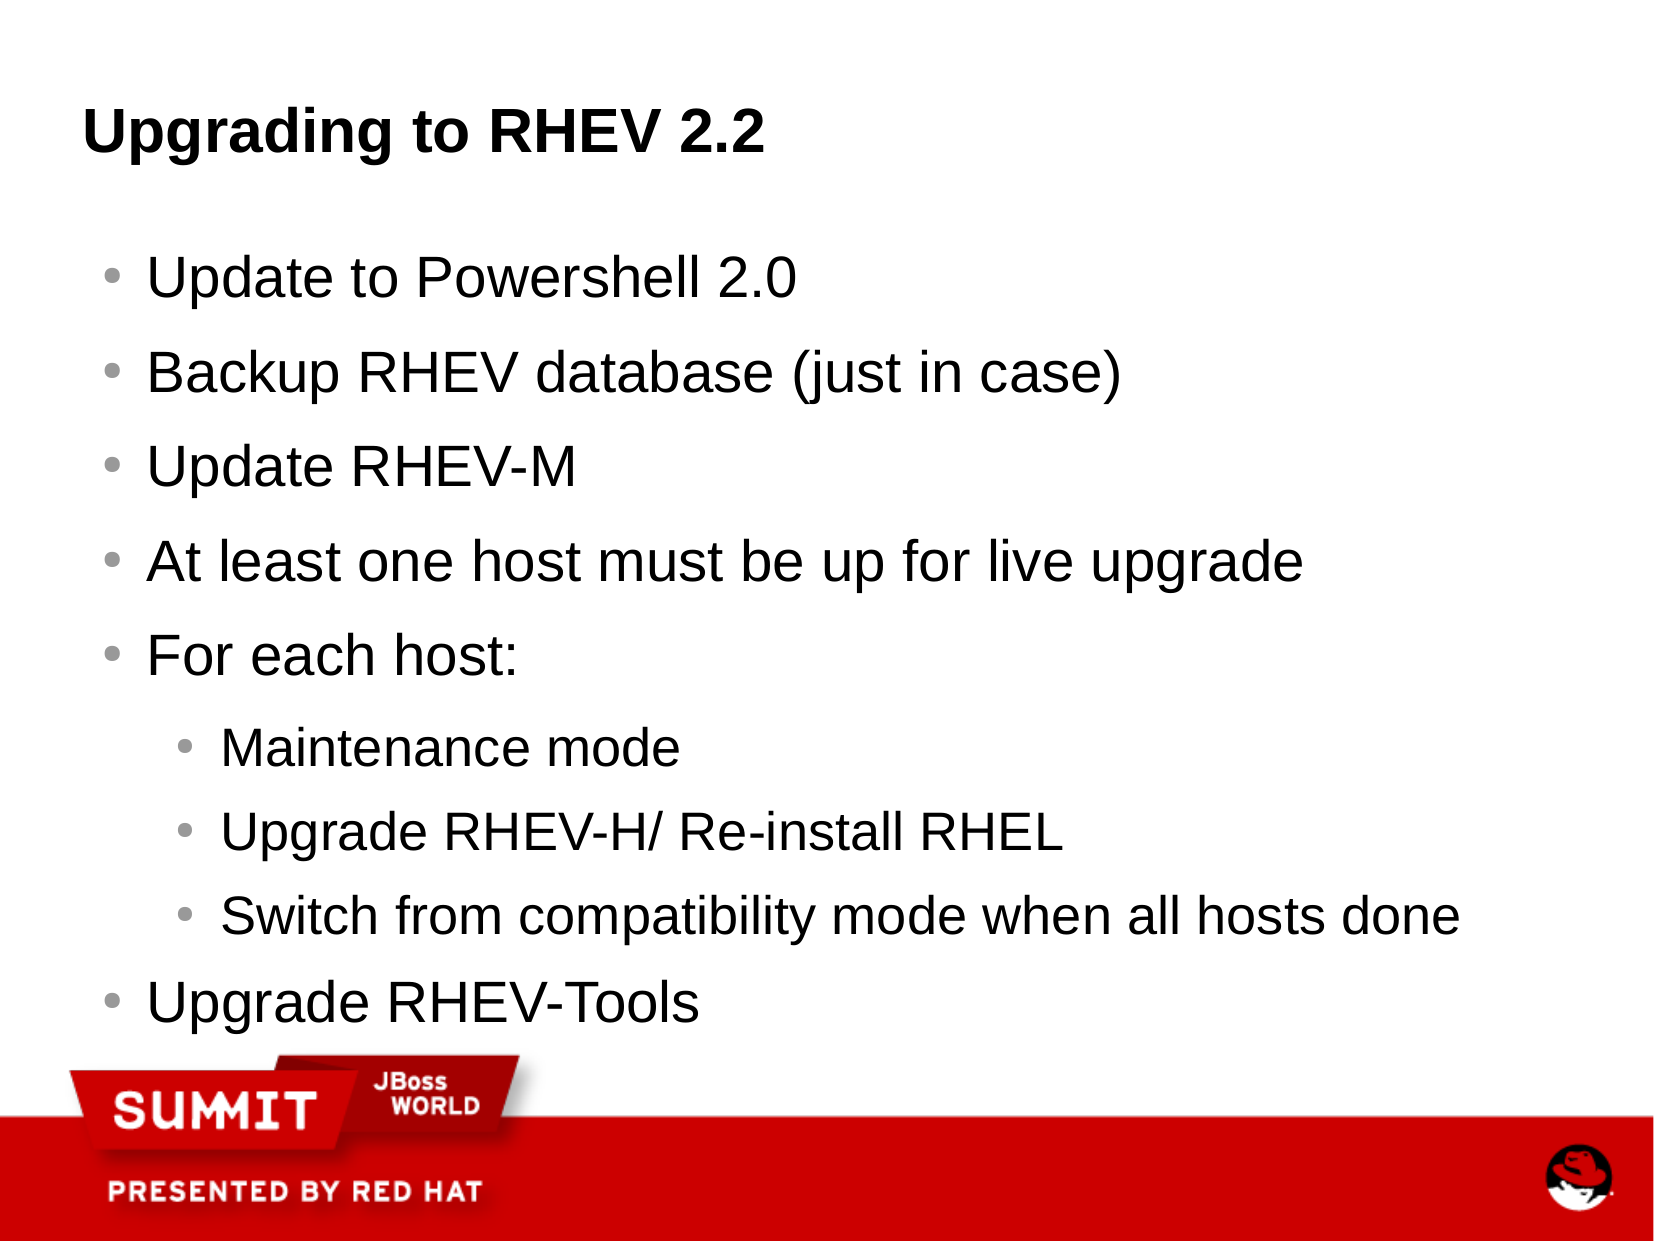

# Upgrading to RHEV 2.2
Update to Powershell 2.0
Backup RHEV database (just in case)
Update RHEV-M
At least one host must be up for live upgrade
For each host:
Maintenance mode
Upgrade RHEV-H/ Re-install RHEL
Switch from compatibility mode when all hosts done
Upgrade RHEV-Tools